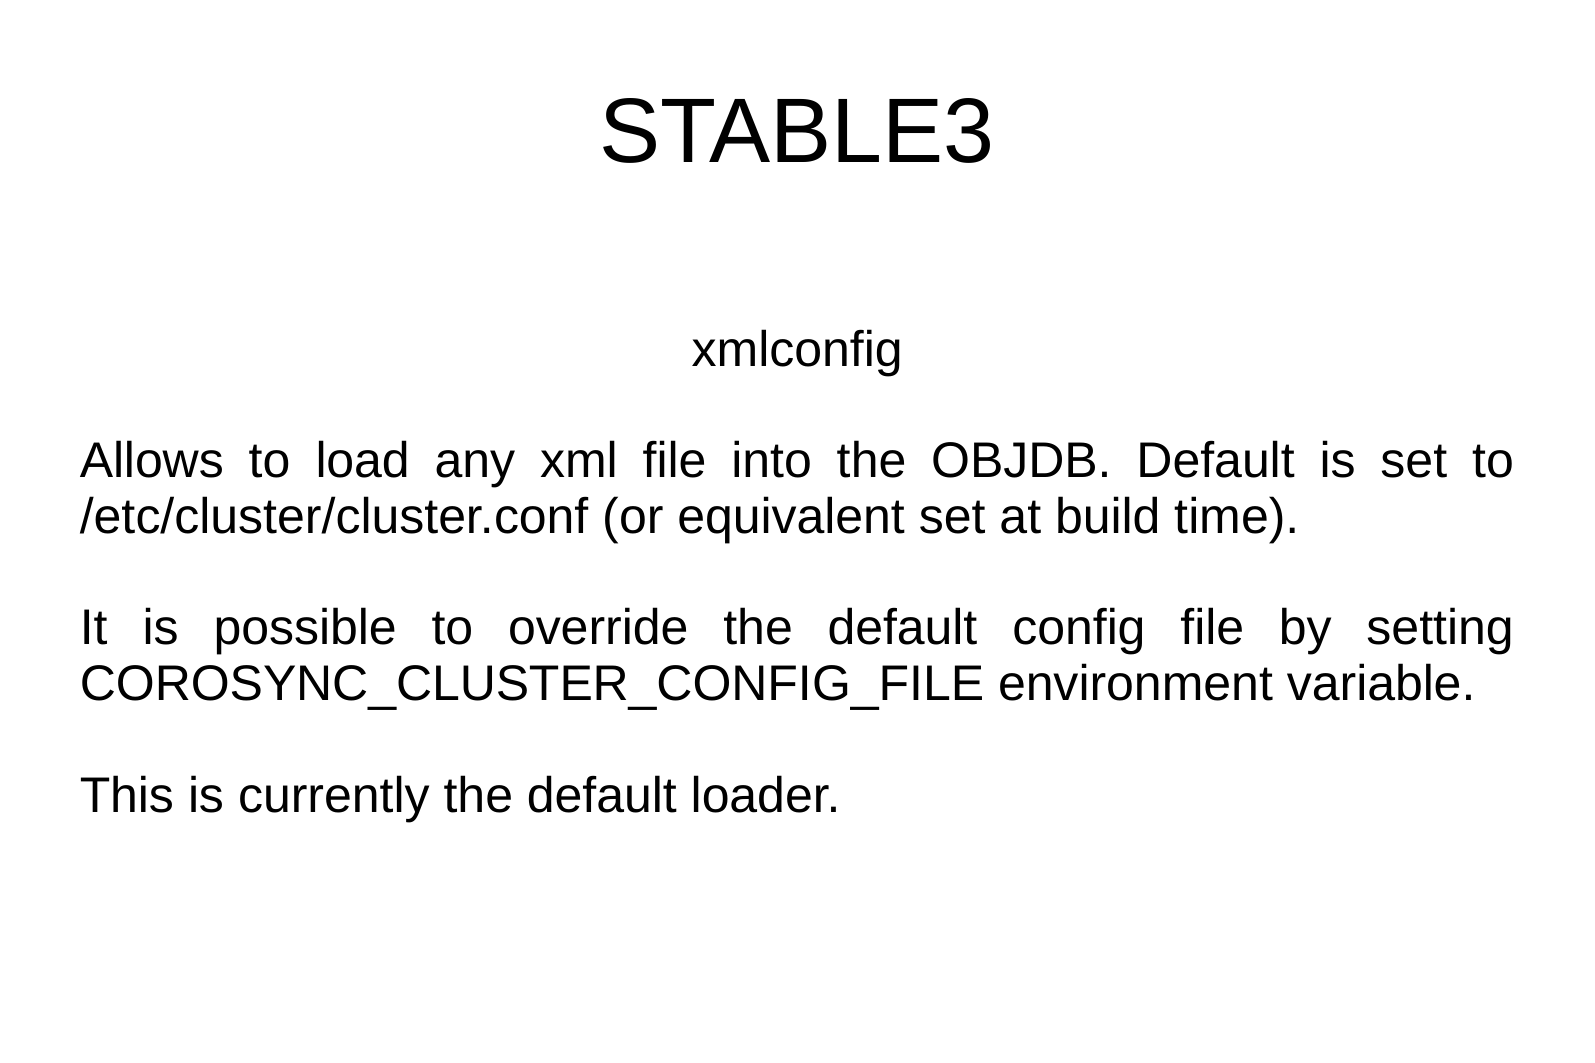

# STABLE3
xmlconfig
Allows to load any xml file into the OBJDB. Default is set to /etc/cluster/cluster.conf (or equivalent set at build time).
It is possible to override the default config file by setting COROSYNC_CLUSTER_CONFIG_FILE environment variable.
This is currently the default loader.